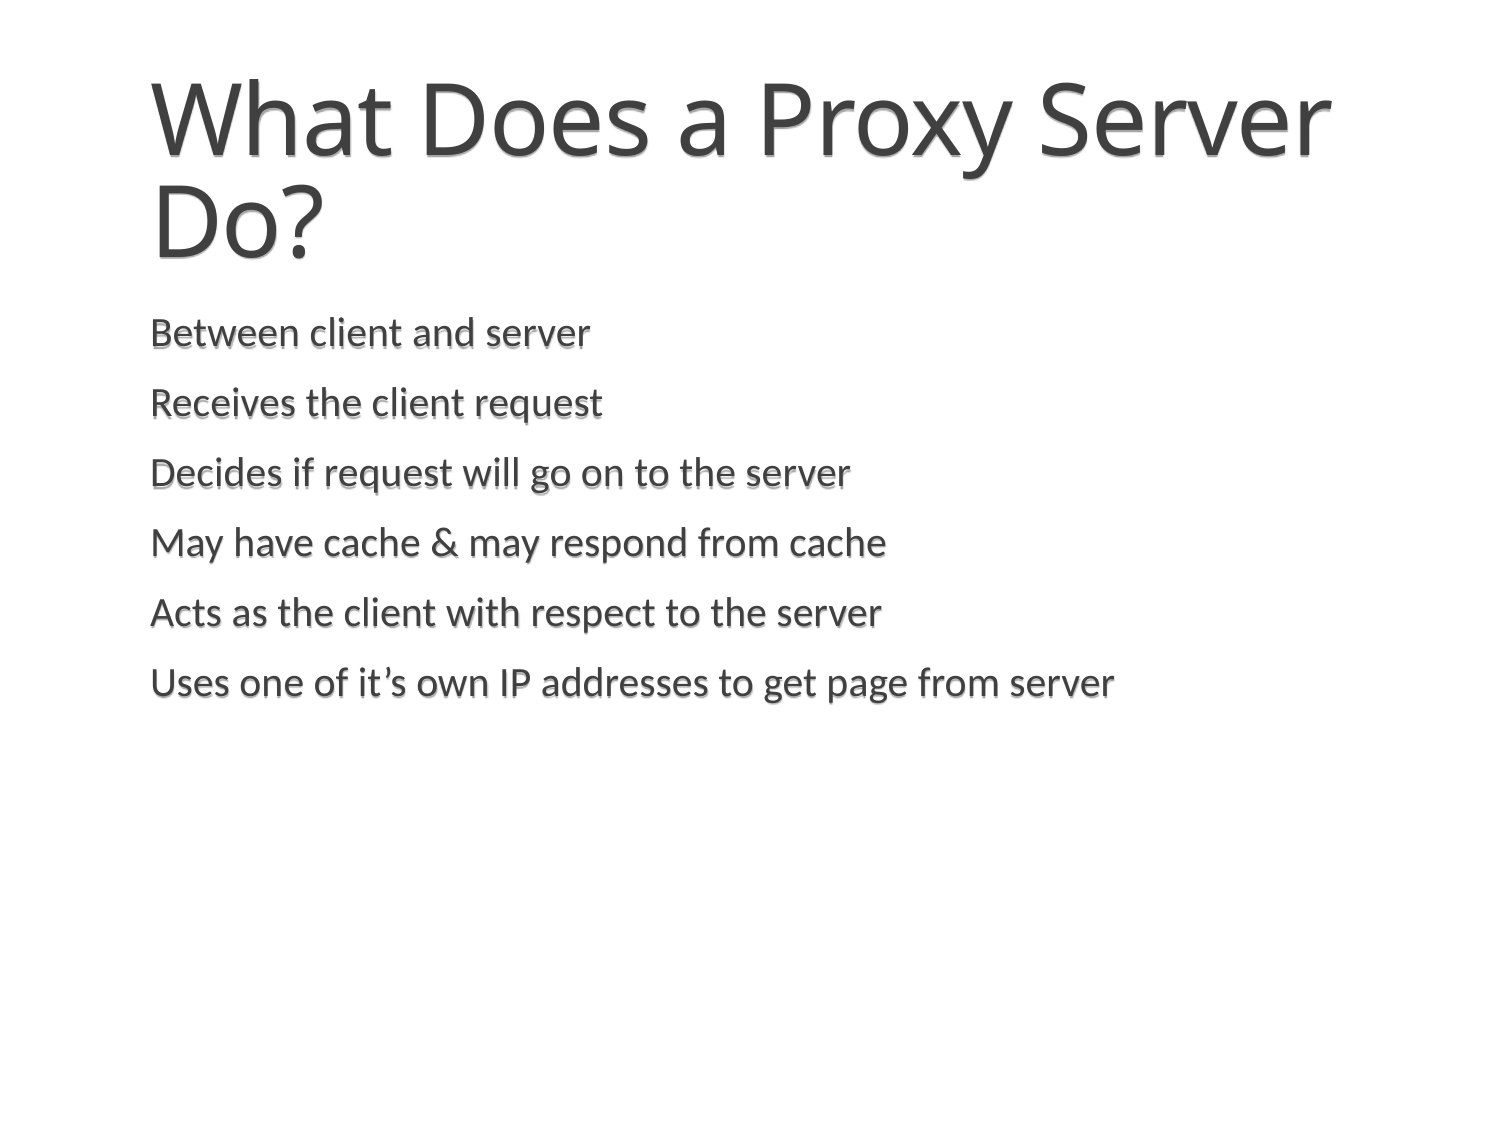

# What Does a Proxy Server Do?
Between client and server
Receives the client request
Decides if request will go on to the server
May have cache & may respond from cache
Acts as the client with respect to the server
Uses one of it’s own IP addresses to get page from server
Copyright © Ricci IEONG for UST training 2024
15